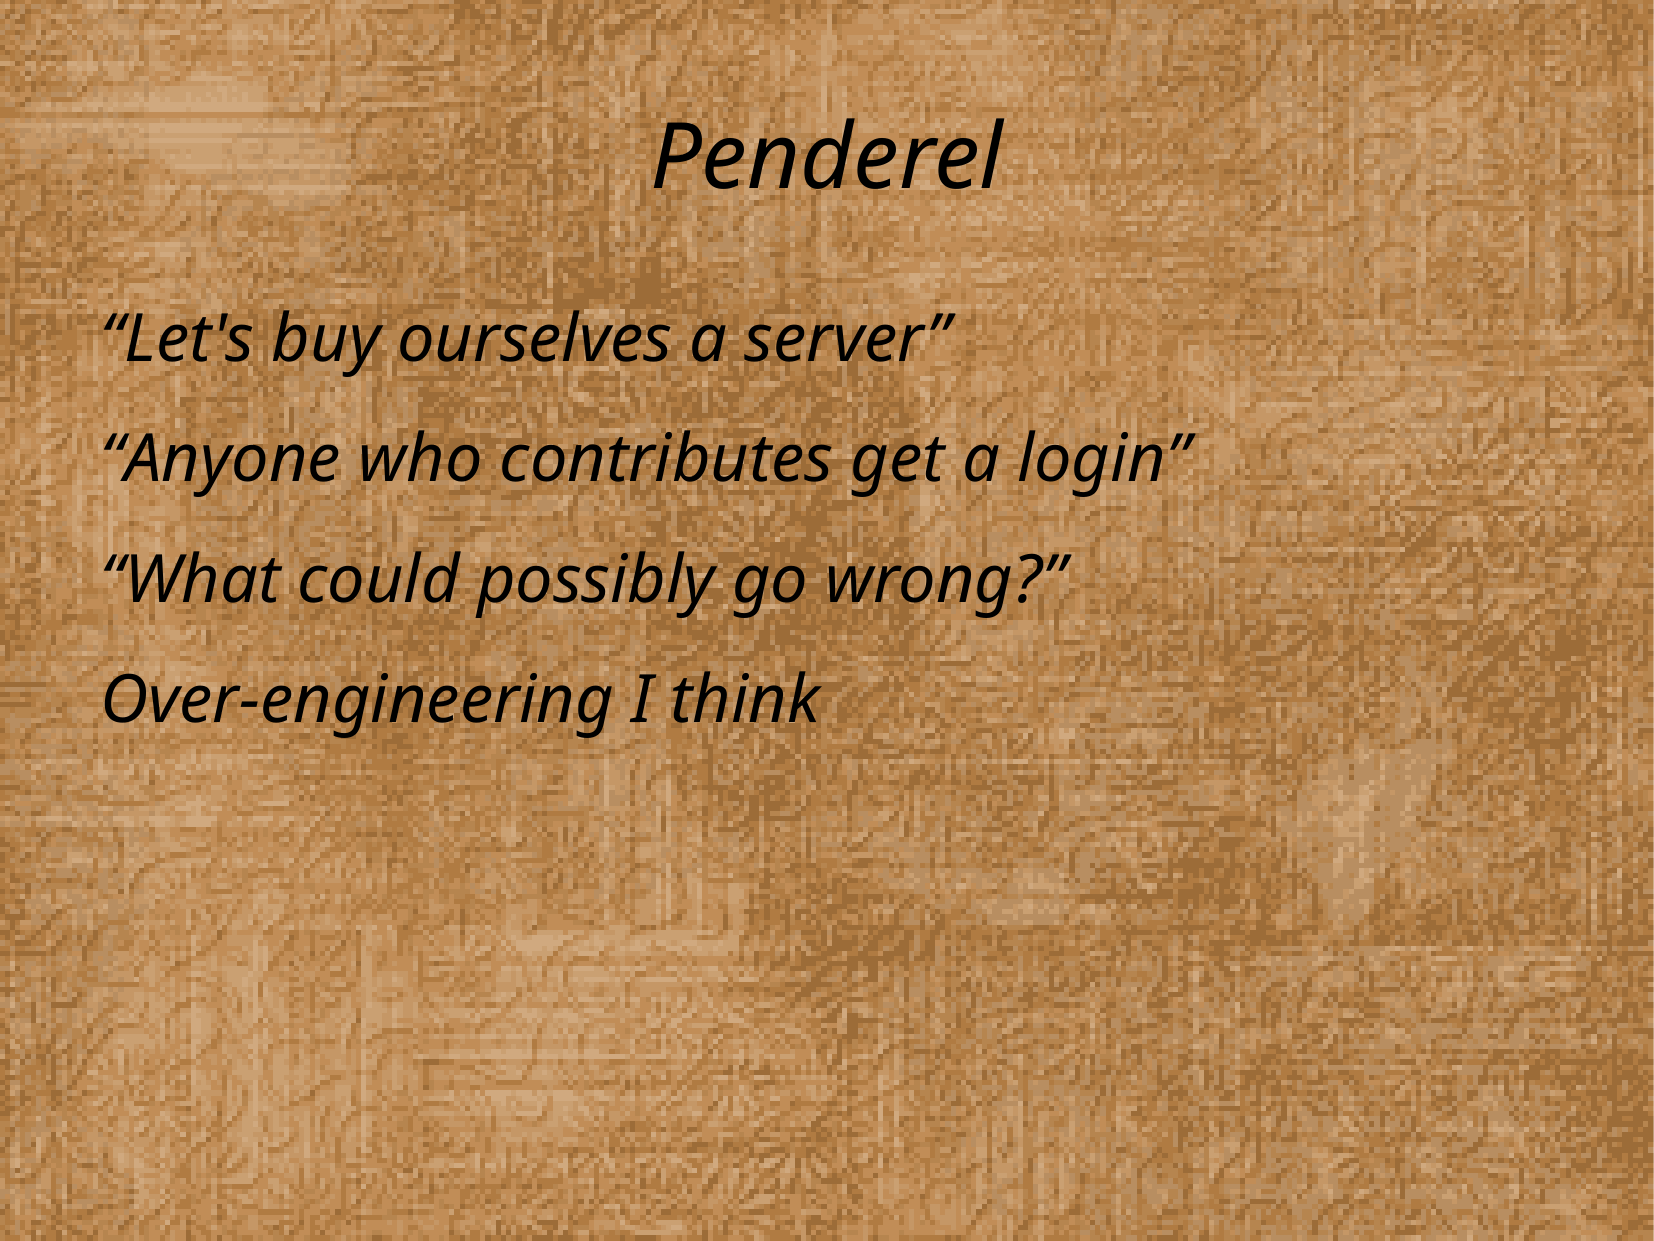

# Penderel
“Let's buy ourselves a server”
“Anyone who contributes get a login”
“What could possibly go wrong?”
Over-engineering I think